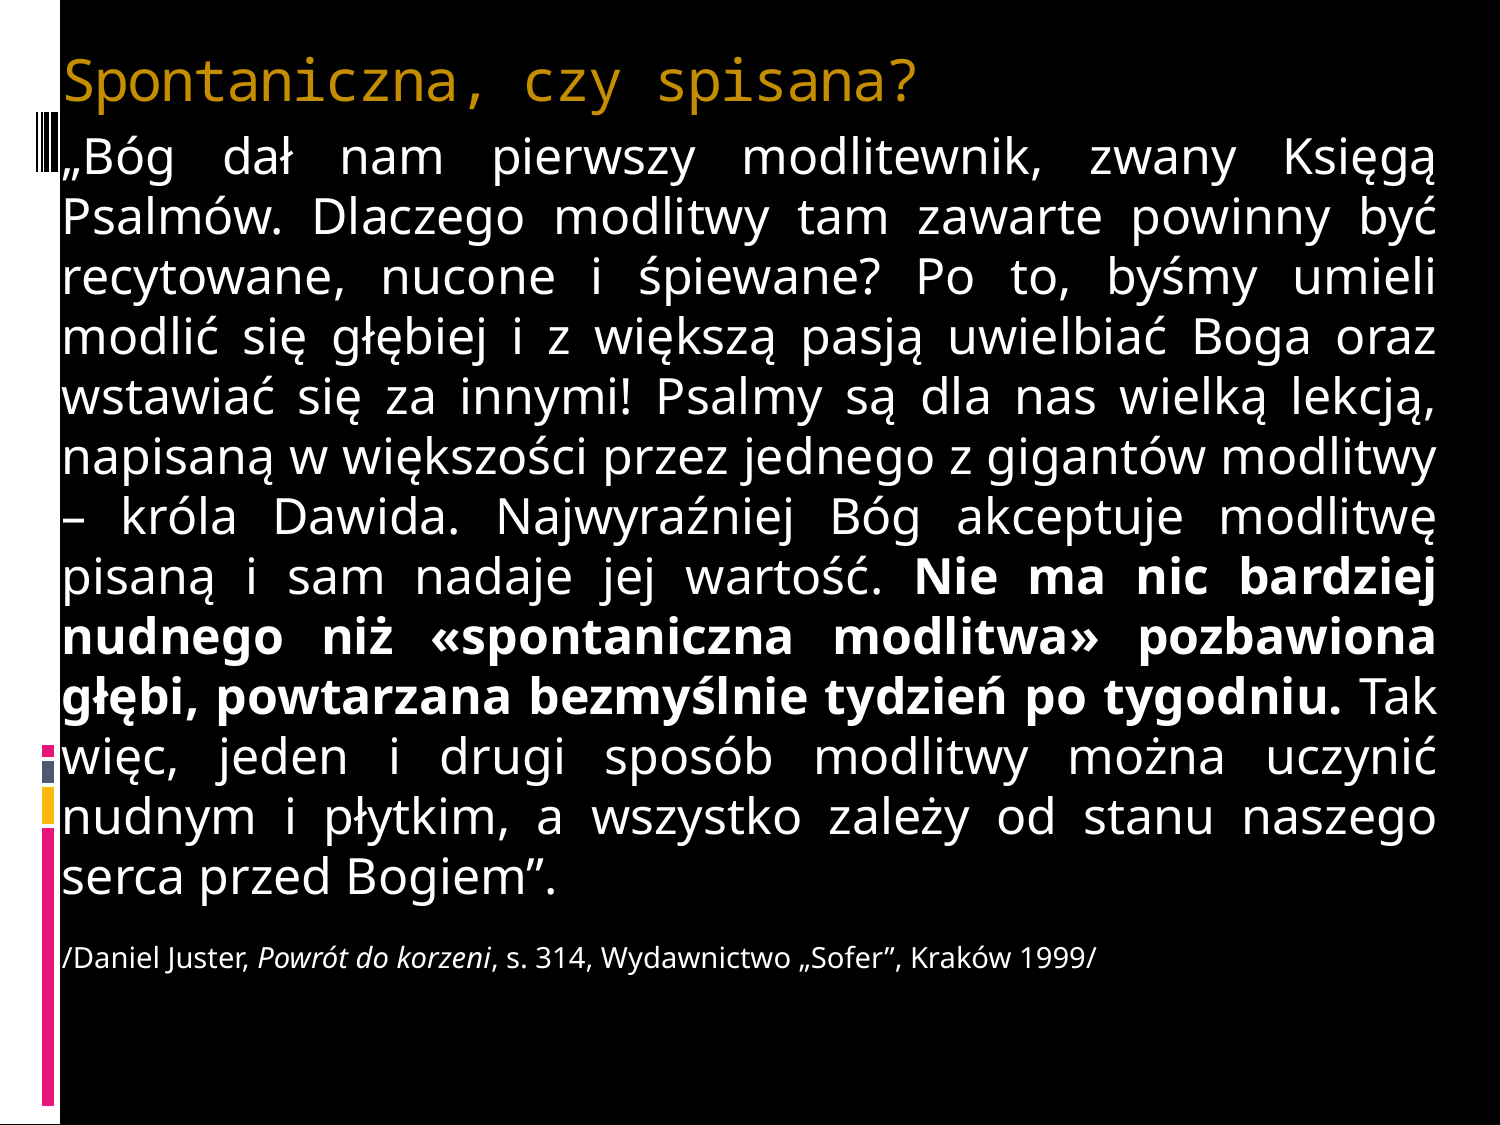

# Spontaniczna, czy spisana?
„Bóg dał nam pierwszy modlitewnik, zwany Księgą Psalmów. Dlaczego modlitwy tam zawarte powinny być recytowane, nucone i śpiewane? Po to, byśmy umieli modlić się głębiej i z większą pasją uwielbiać Boga oraz wstawiać się za innymi! Psalmy są dla nas wielką lekcją, napisaną w większości przez jednego z gigantów modlitwy – króla Dawida. Najwyraźniej Bóg akceptuje modlitwę pisaną i sam nadaje jej wartość. Nie ma nic bardziej nudnego niż «spontaniczna modlitwa» pozbawiona głębi, powtarzana bezmyślnie tydzień po tygodniu. Tak więc, jeden i drugi sposób modlitwy można uczynić nudnym i płytkim, a wszystko zależy od stanu naszego serca przed Bogiem”.
/Daniel Juster, Powrót do korzeni, s. 314, Wydawnictwo „Sofer”, Kraków 1999/